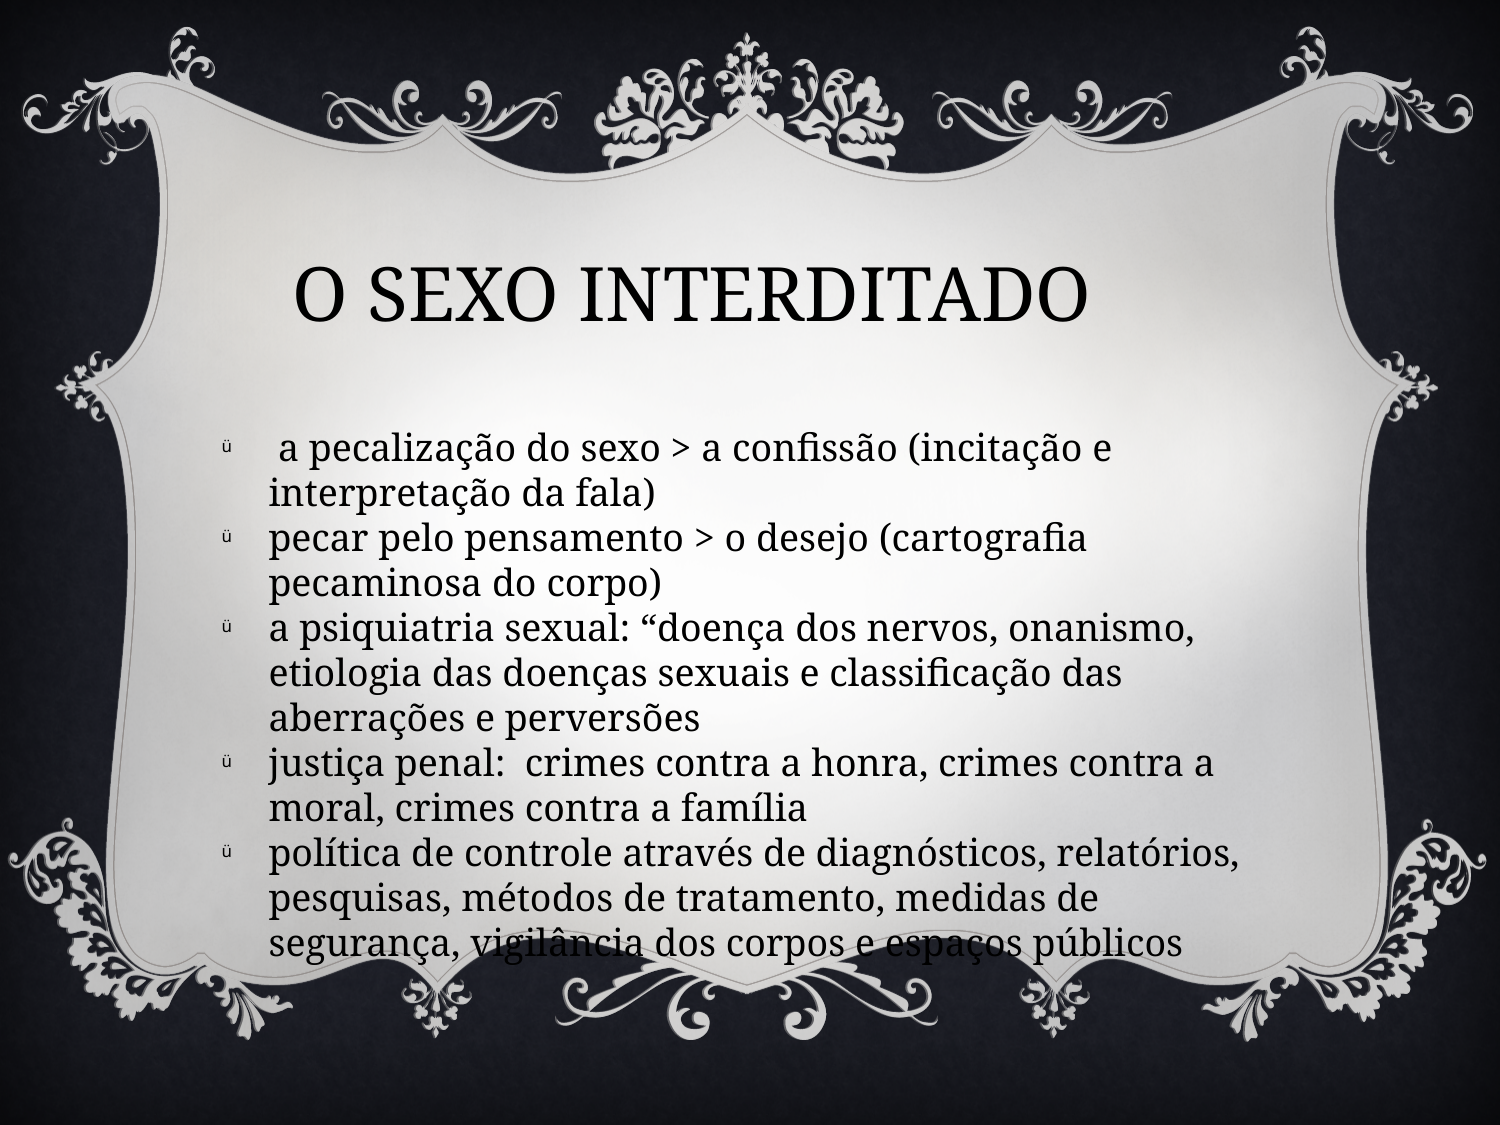

O SEXO INTERDITADO
 a pecalização do sexo > a confissão (incitação e interpretação da fala)
pecar pelo pensamento > o desejo (cartografia pecaminosa do corpo)
a psiquiatria sexual: “doença dos nervos, onanismo, etiologia das doenças sexuais e classificação das aberrações e perversões
justiça penal: crimes contra a honra, crimes contra a moral, crimes contra a família
política de controle através de diagnósticos, relatórios, pesquisas, métodos de tratamento, medidas de segurança, vigilância dos corpos e espaços públicos